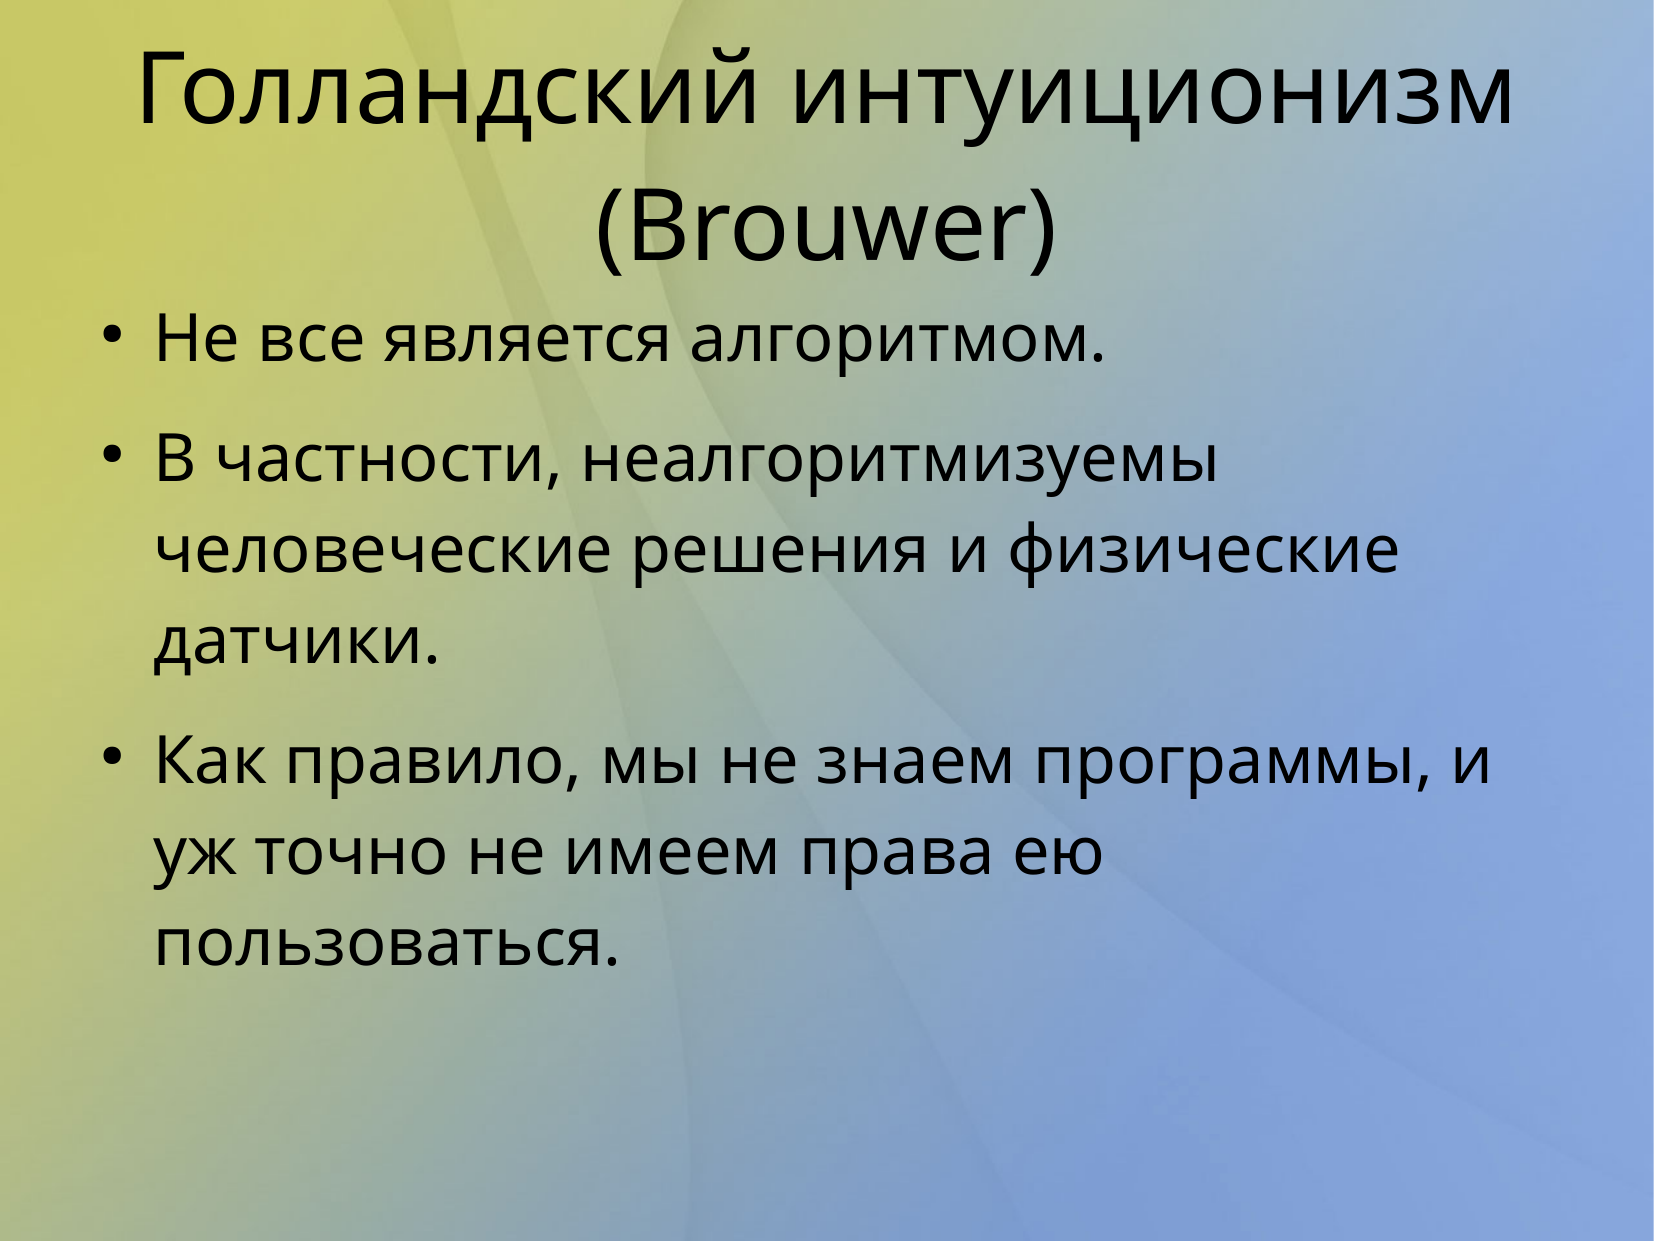

# Голландский интуиционизм (Brouwer)
Не все является алгоритмом.
В частности, неалгоритмизуемы человеческие решения и физические датчики.
Как правило, мы не знаем программы, и уж точно не имеем права ею пользоваться.